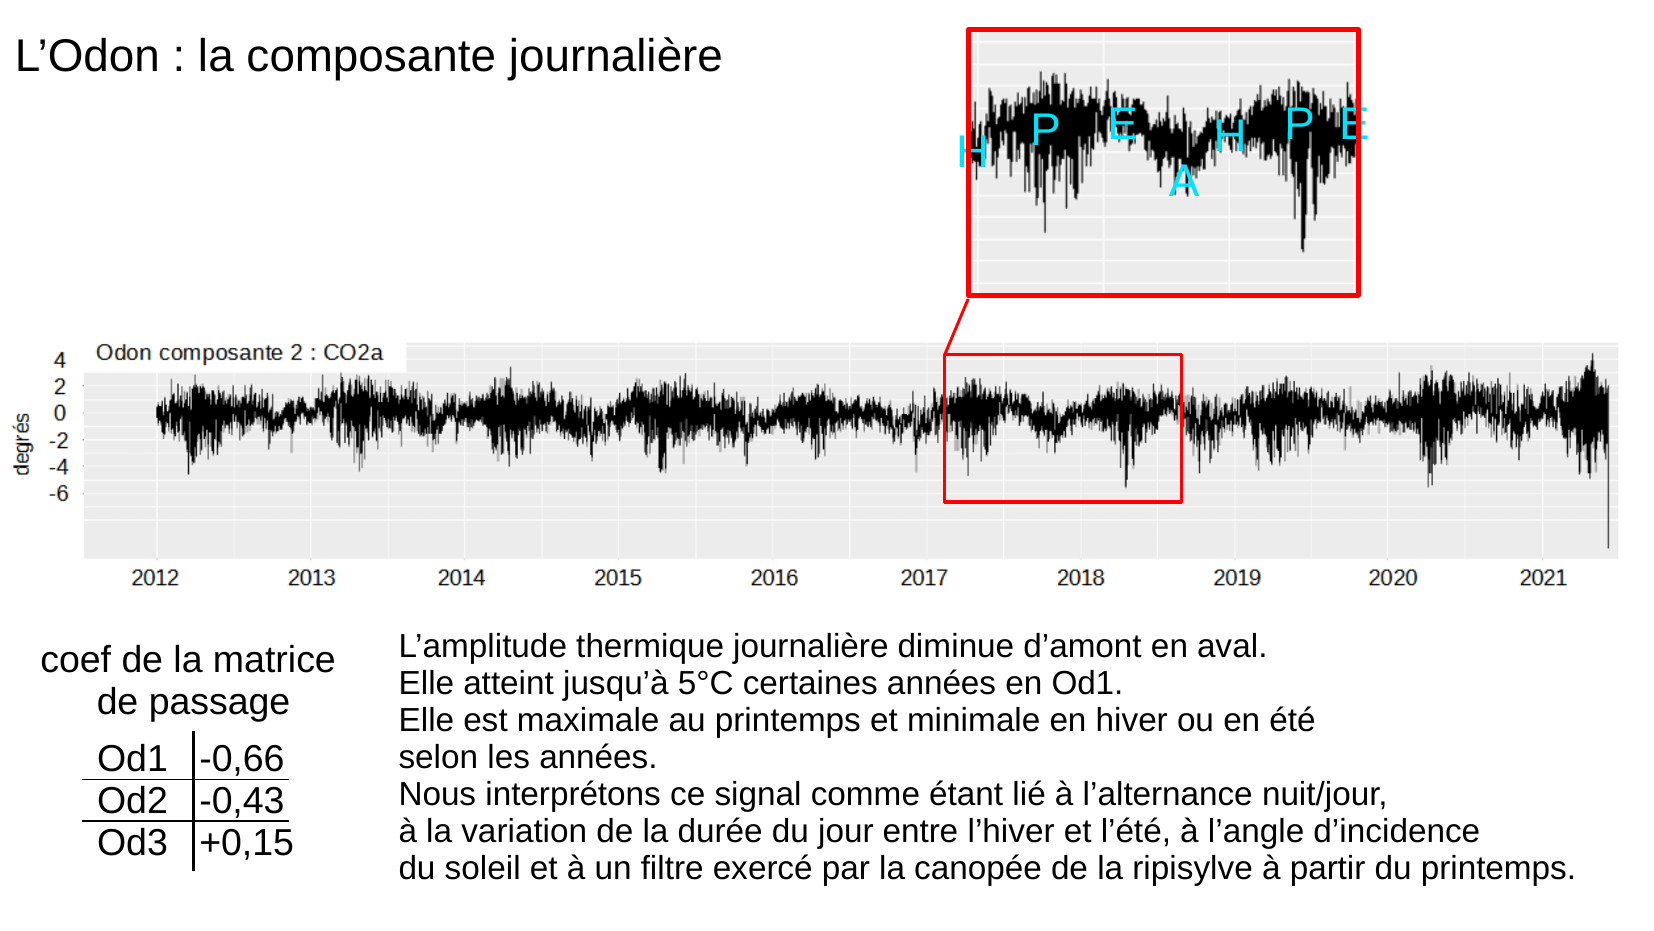

L’Odon : la composante journalière
E
P
E
P
H
H
A
L’amplitude thermique journalière diminue d’amont en aval.
Elle atteint jusqu’à 5°C certaines années en Od1.
Elle est maximale au printemps et minimale en hiver ou en été
selon les années.
Nous interprétons ce signal comme étant lié à l’alternance nuit/jour,
à la variation de la durée du jour entre l’hiver et l’été, à l’angle d’incidence
du soleil et à un filtre exercé par la canopée de la ripisylve à partir du printemps.
coef de la matrice
de passage
Od1  -0,66
Od2  -0,43
Od3  +0,15